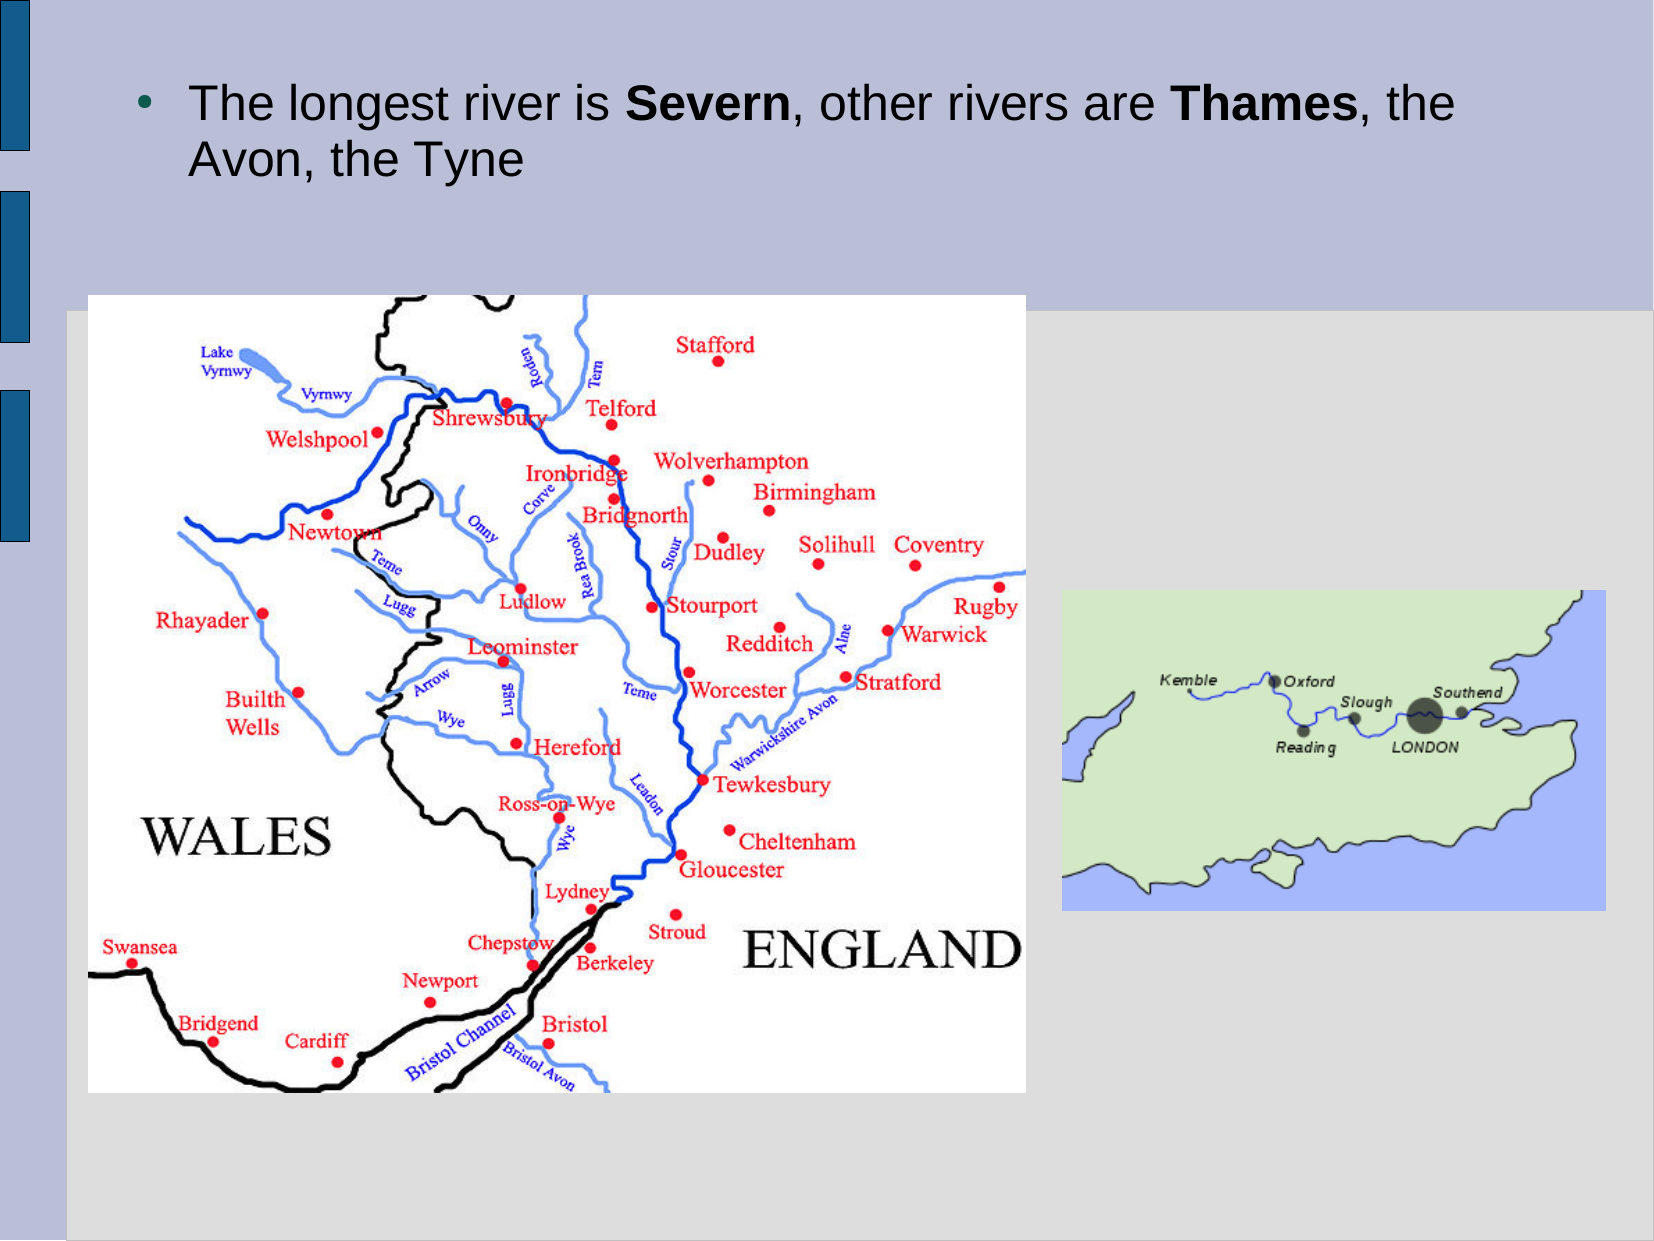

# The longest river is Severn, other rivers are Thames, the Avon, the Tyne